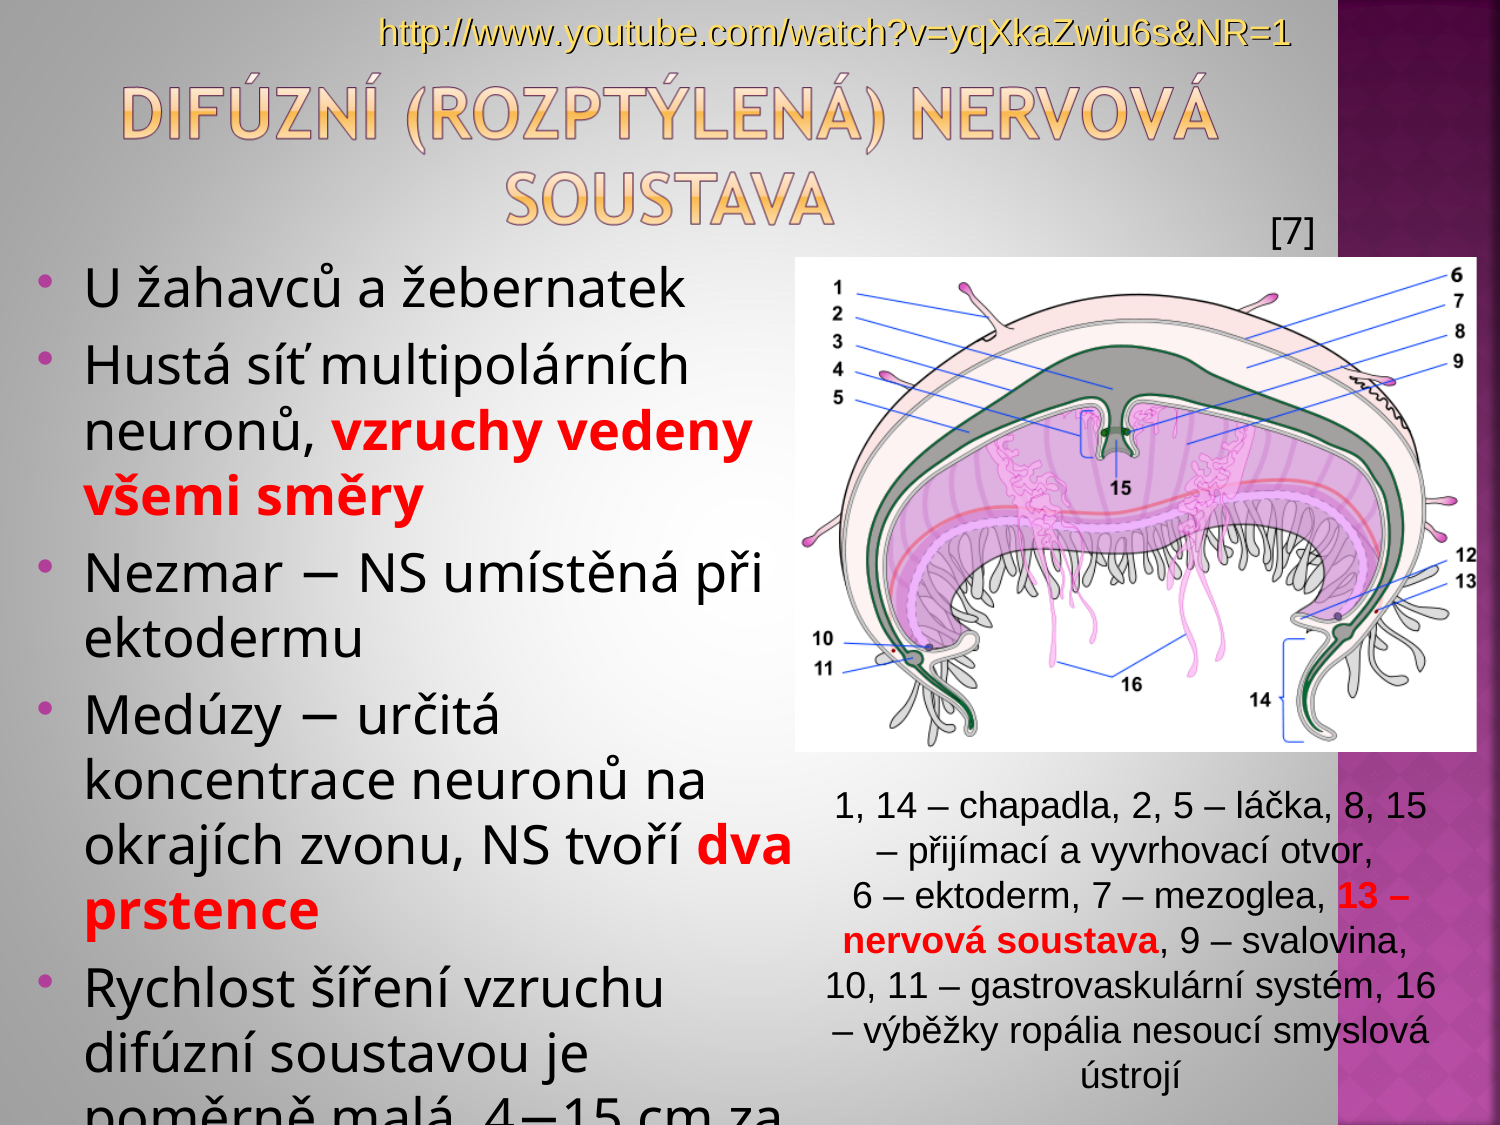

http://www.youtube.com/watch?v=yqXkaZwiu6s&NR=1
[7]
# U žahavců a žebernatek
Hustá síť multipolárních neuronů, vzruchy vedeny všemi směry
Nezmar − NS umístěná při ektodermu
Medúzy − určitá koncentrace neuronů na okrajích zvonu, NS tvoří dva prstence
Rychlost šíření vzruchu difúzní soustavou je poměrně malá, 4−15 cm za sekundu.
1, 14 – chapadla, 2, 5 – láčka, 8, 15 – přijímací a vyvrhovací otvor,
6 – ektoderm, 7 – mezoglea, 13 – nervová soustava, 9 – svalovina,
10, 11 – gastrovaskulární systém, 16 – výběžky ropália nesoucí smyslová ústrojí